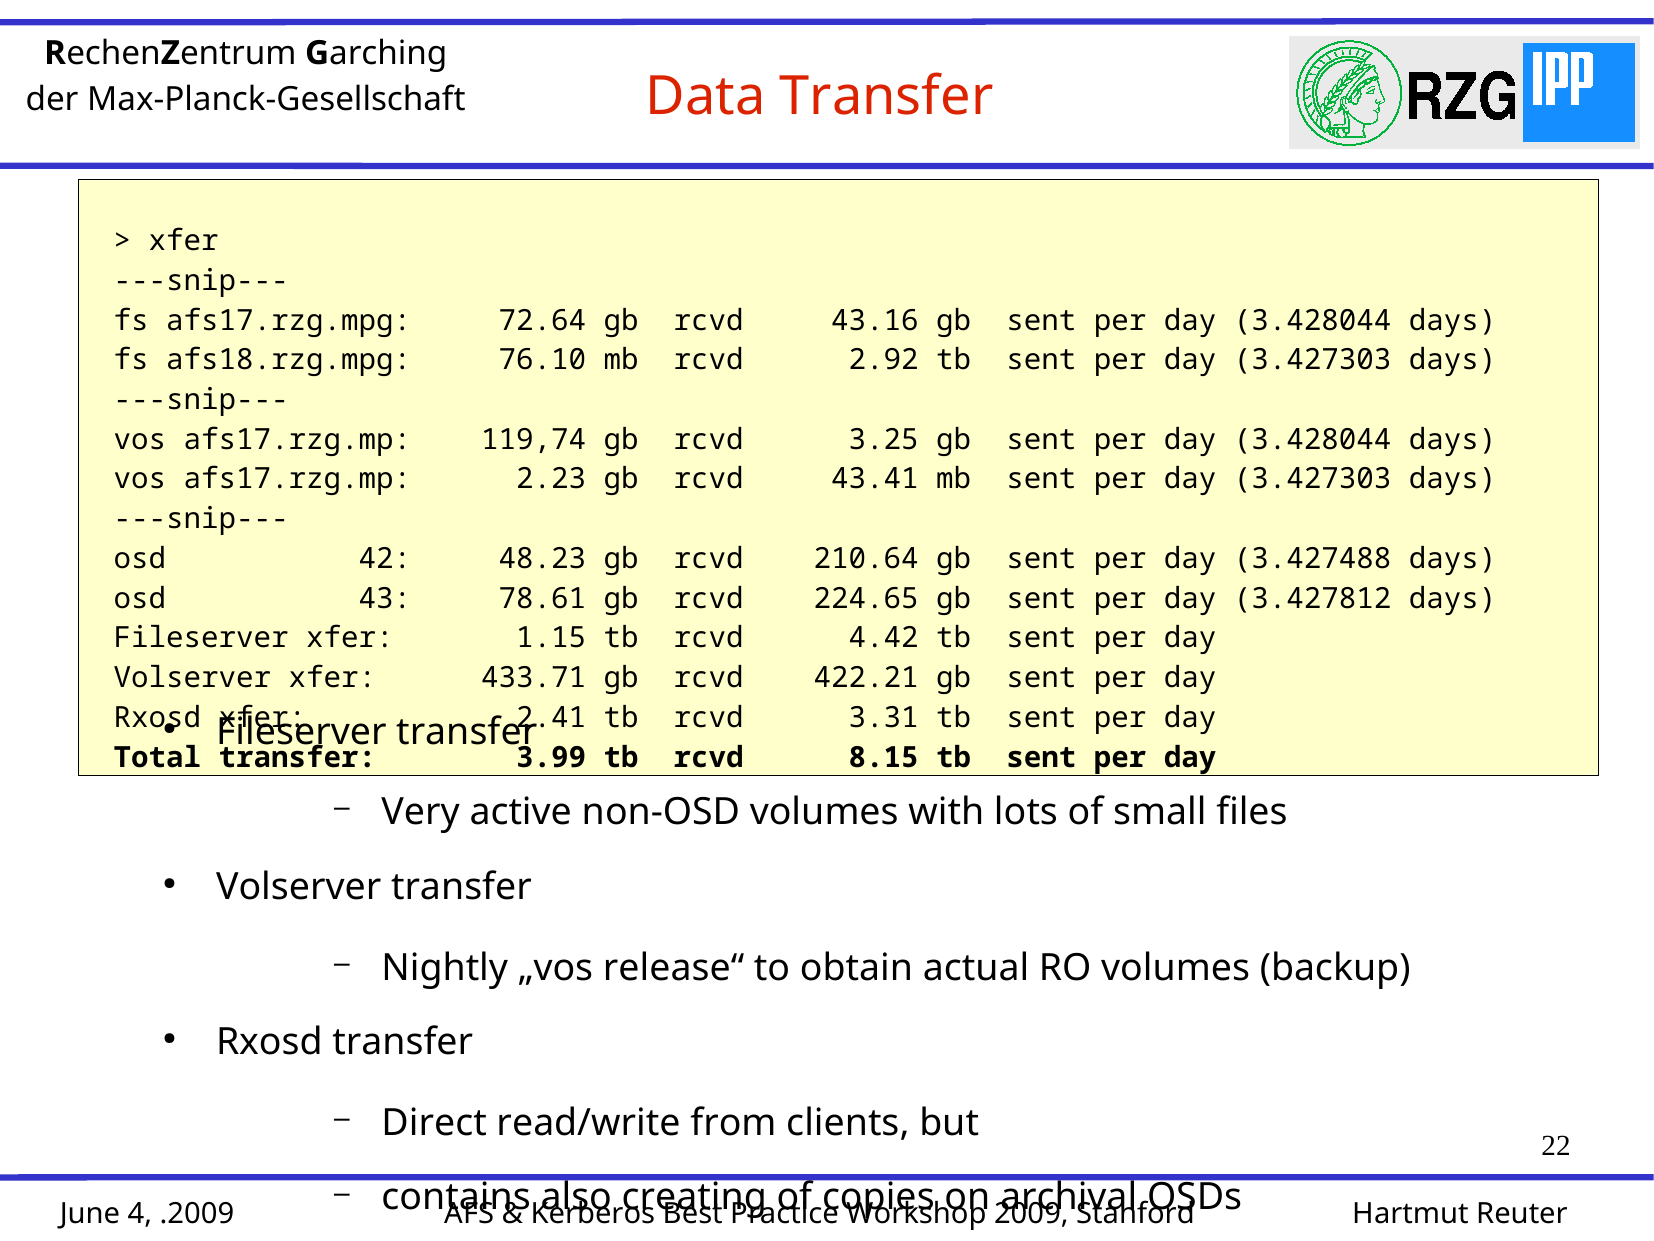

Data Transfer
 > xfer
 ---snip---
 fs afs17.rzg.mpg: 72.64 gb rcvd 43.16 gb sent per day (3.428044 days)
 fs afs18.rzg.mpg: 76.10 mb rcvd 2.92 tb sent per day (3.427303 days)
 ---snip---
 vos afs17.rzg.mp: 119,74 gb rcvd 3.25 gb sent per day (3.428044 days)
 vos afs17.rzg.mp: 2.23 gb rcvd 43.41 mb sent per day (3.427303 days)
 ---snip---
 osd 42: 48.23 gb rcvd 210.64 gb sent per day (3.427488 days)
 osd 43: 78.61 gb rcvd 224.65 gb sent per day (3.427812 days)
 Fileserver xfer: 1.15 tb rcvd 4.42 tb sent per day
 Volserver xfer: 433.71 gb rcvd 422.21 gb sent per day
 Rxosd xfer: 2.41 tb rcvd 3.31 tb sent per day
 Total transfer: 3.99 tb rcvd 8.15 tb sent per day
# Fileserver transfer
Very active non-OSD volumes with lots of small files
Volserver transfer
Nightly „vos release“ to obtain actual RO volumes (backup)
Rxosd transfer
Direct read/write from clients, but
contains also creating of copies on archival OSDs
22